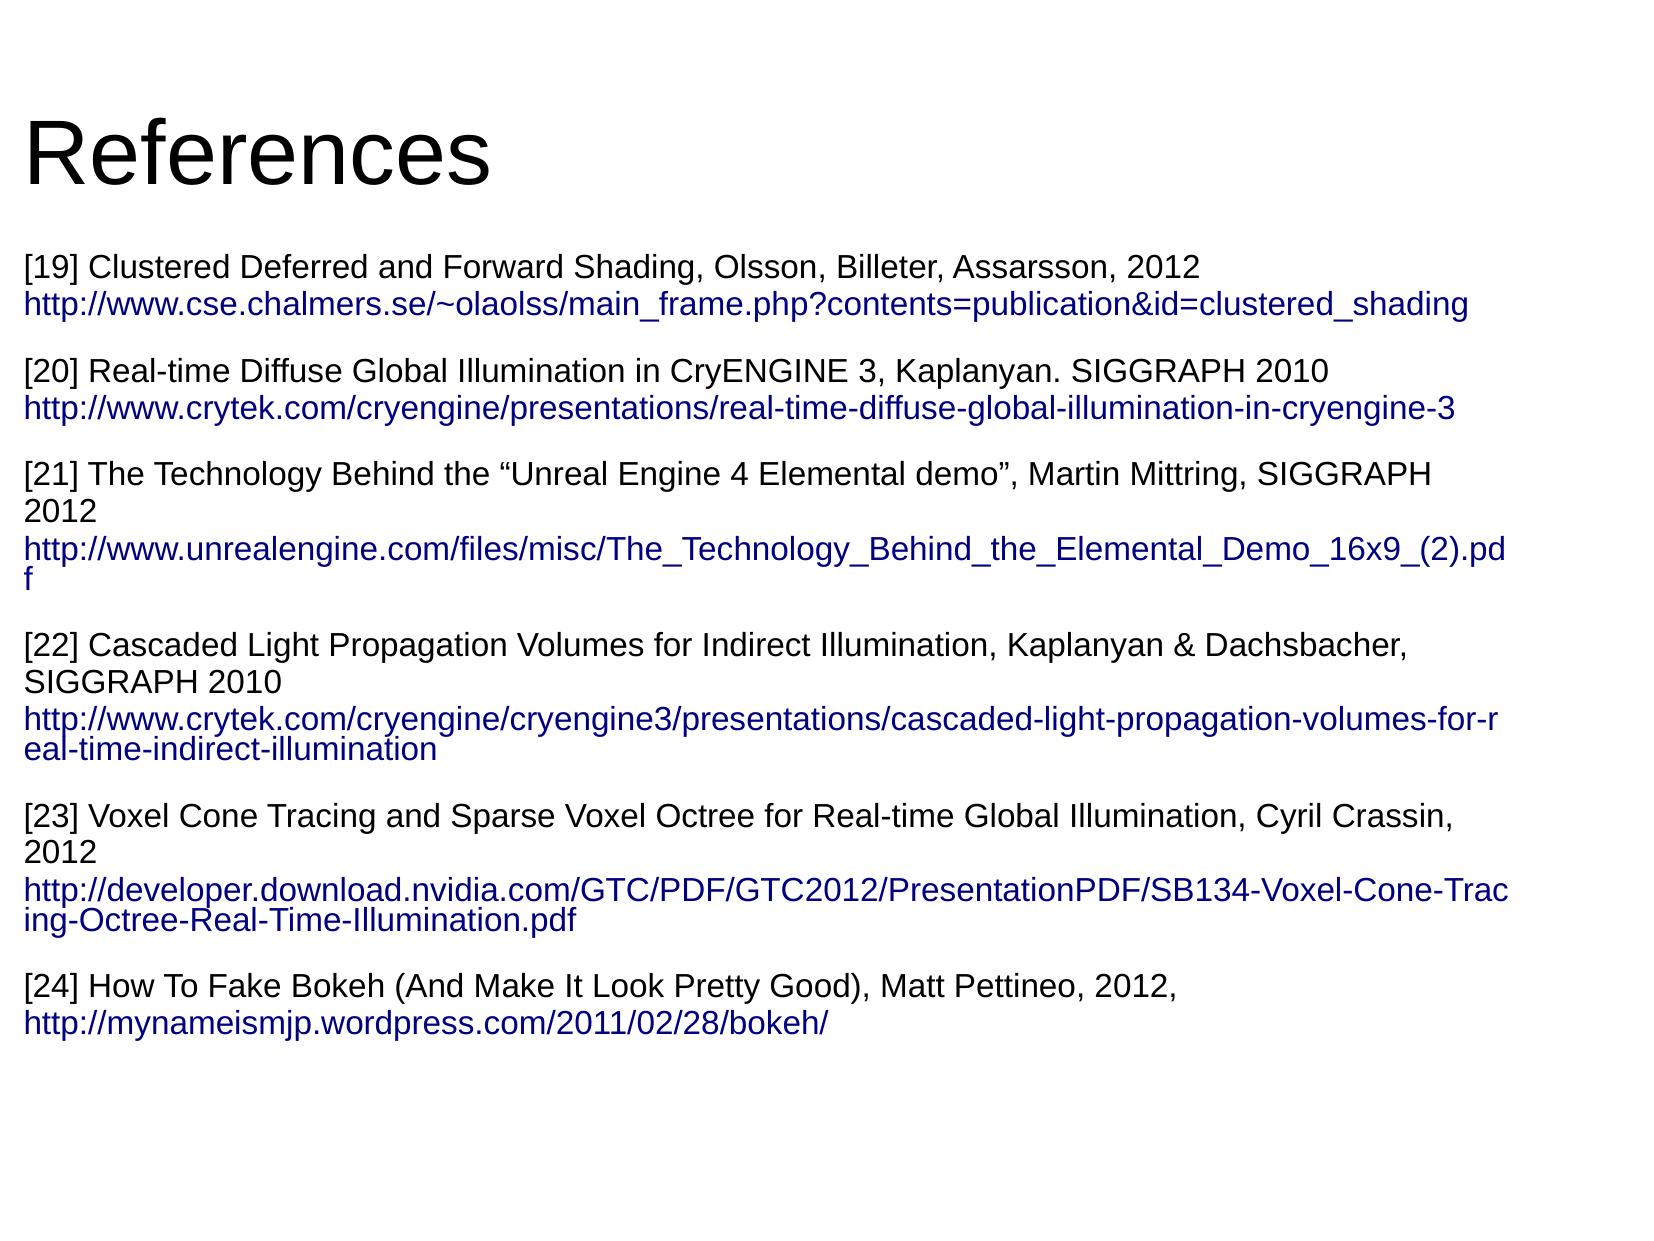

# References
[19] Clustered Deferred and Forward Shading, Olsson, Billeter, Assarsson, 2012 http://www.cse.chalmers.se/~olaolss/main_frame.php?contents=publication&id=clustered_shading
[20] Real-time Diffuse Global Illumination in CryENGINE 3, Kaplanyan. SIGGRAPH 2010 http://www.crytek.com/cryengine/presentations/real-time-diffuse-global-illumination-in-cryengine-3
[21] The Technology Behind the “Unreal Engine 4 Elemental demo”, Martin Mittring, SIGGRAPH 2012 http://www.unrealengine.com/files/misc/The_Technology_Behind_the_Elemental_Demo_16x9_(2).pdf
[22] Cascaded Light Propagation Volumes for Indirect Illumination, Kaplanyan & Dachsbacher, SIGGRAPH 2010 http://www.crytek.com/cryengine/cryengine3/presentations/cascaded-light-propagation-volumes-for-real-time-indirect-illumination
[23] Voxel Cone Tracing and Sparse Voxel Octree for Real-time Global Illumination, Cyril Crassin, 2012 http://developer.download.nvidia.com/GTC/PDF/GTC2012/PresentationPDF/SB134-Voxel-Cone-Tracing-Octree-Real-Time-Illumination.pdf
[24] How To Fake Bokeh (And Make It Look Pretty Good), Matt Pettineo, 2012, http://mynameismjp.wordpress.com/2011/02/28/bokeh/